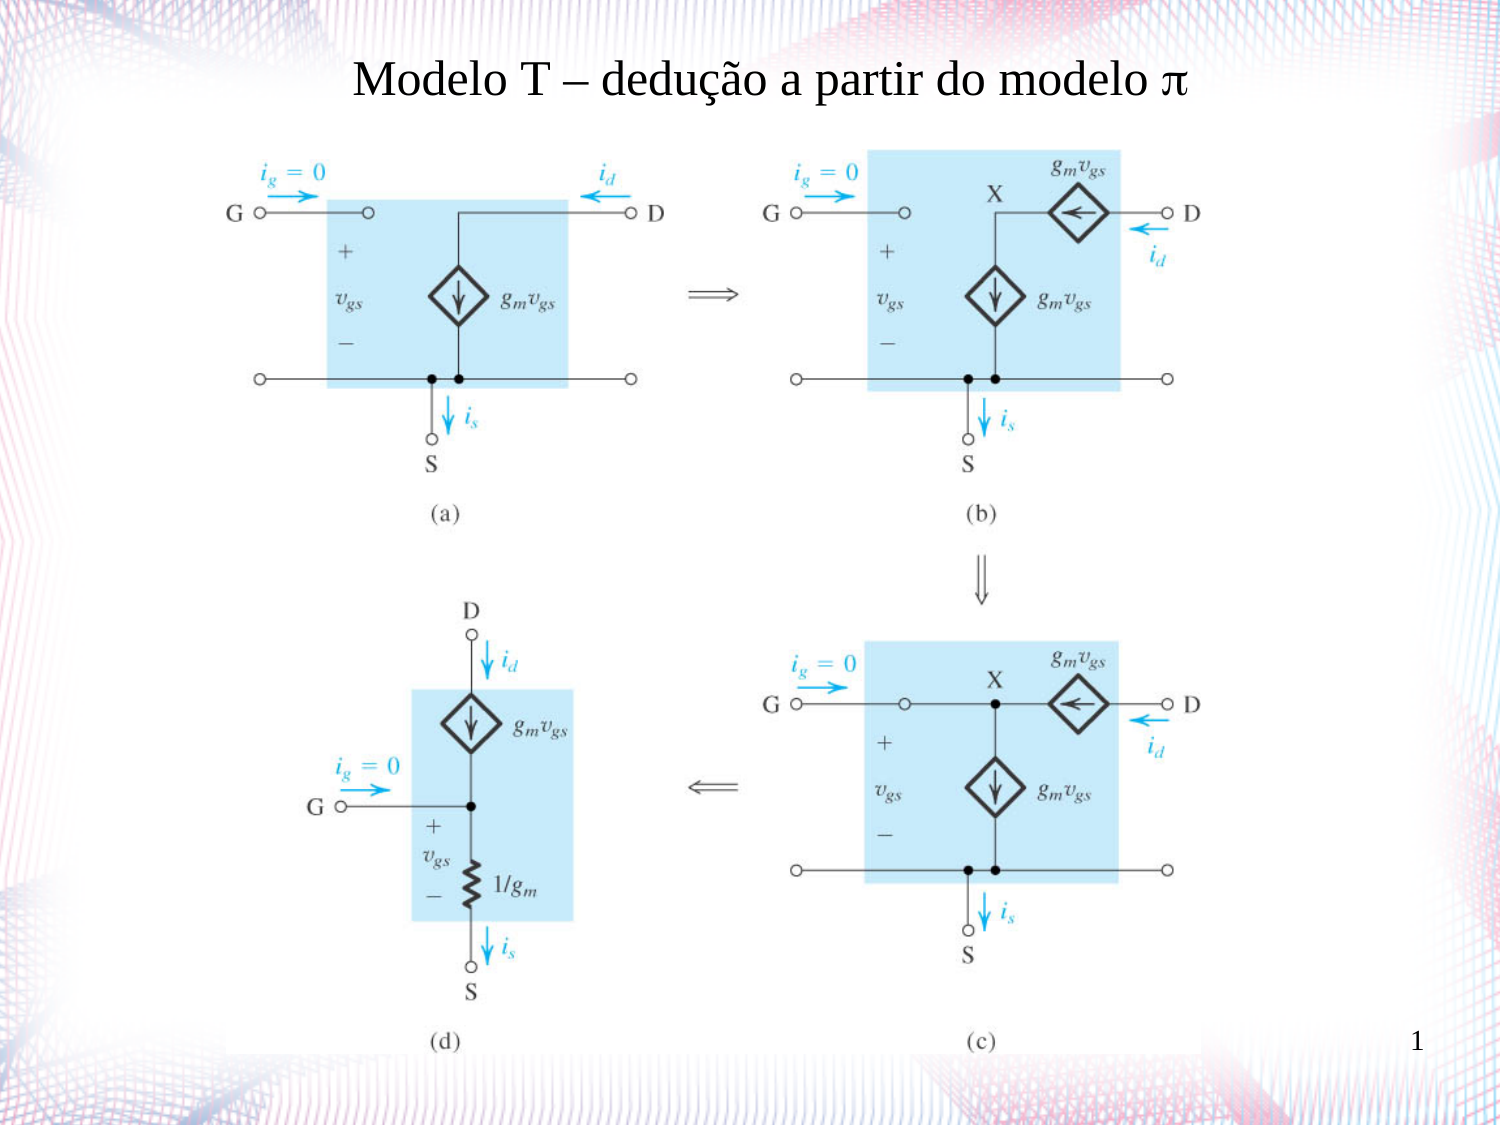

Modelo T – dedução a partir do modelo p
1